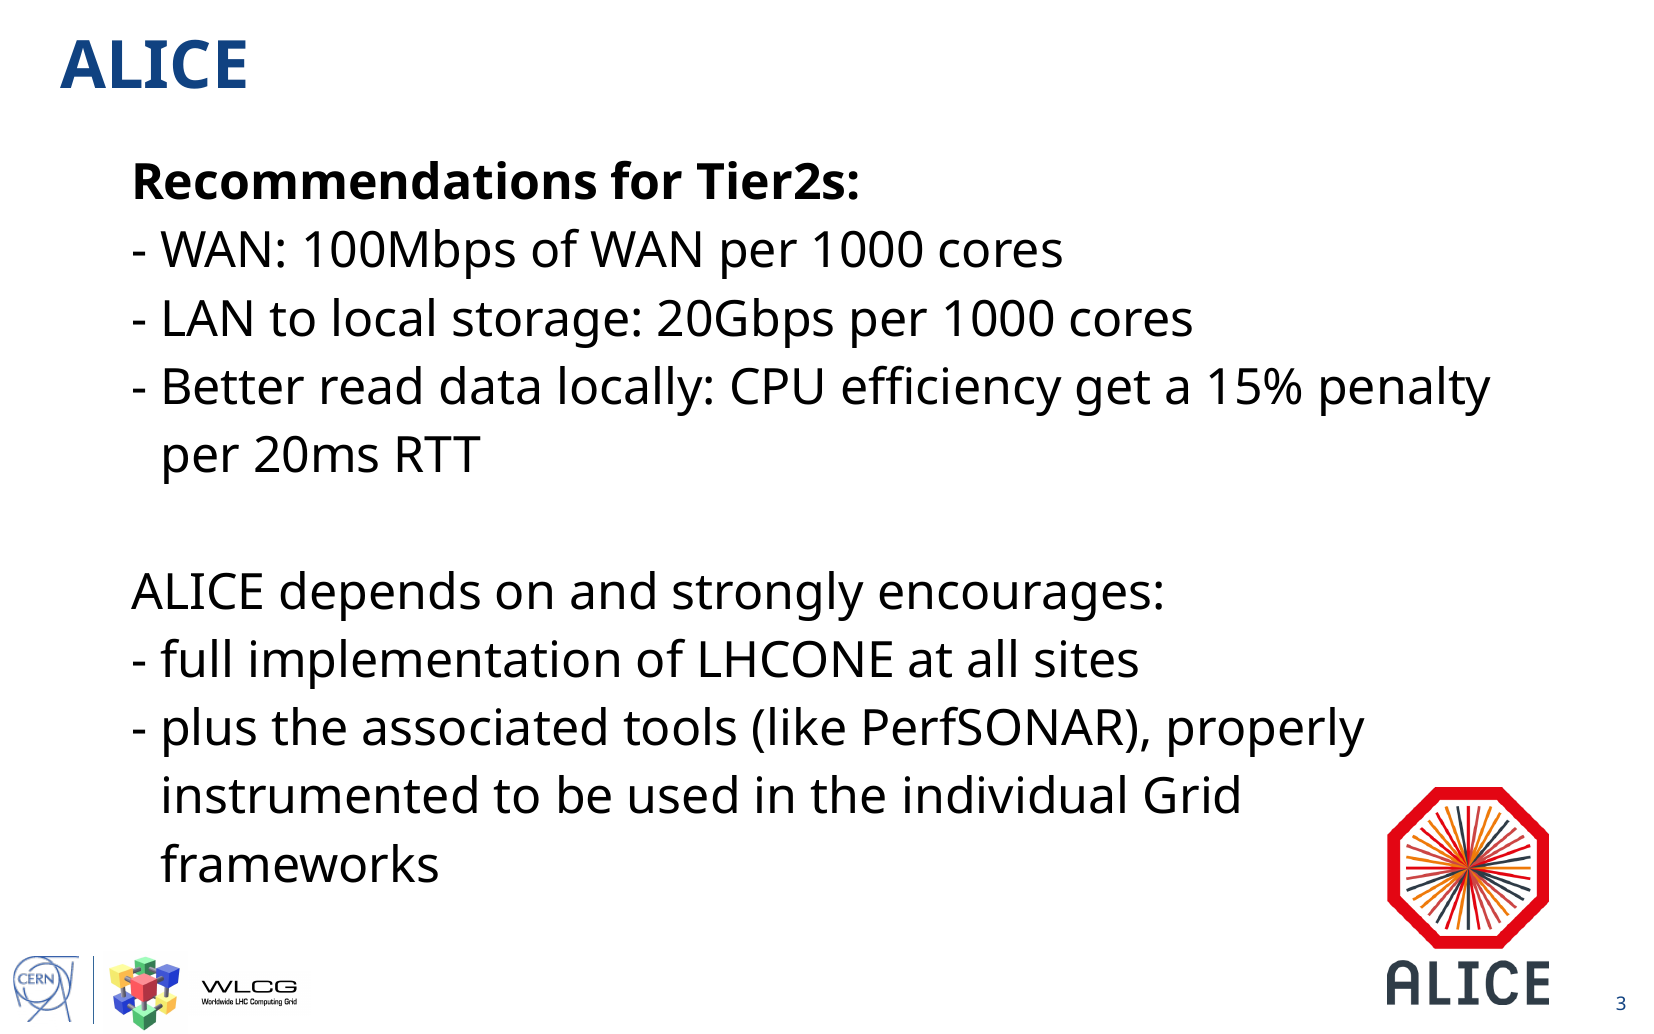

# ALICE
Recommendations for Tier2s:
- WAN: 100Mbps of WAN per 1000 cores
- LAN to local storage: 20Gbps per 1000 cores
- Better read data locally: CPU efficiency get a 15% penalty per 20ms RTT
ALICE depends on and strongly encourages:
- full implementation of LHCONE at all sites
- plus the associated tools (like PerfSONAR), properly instrumented to be used in the individual Grid
frameworks